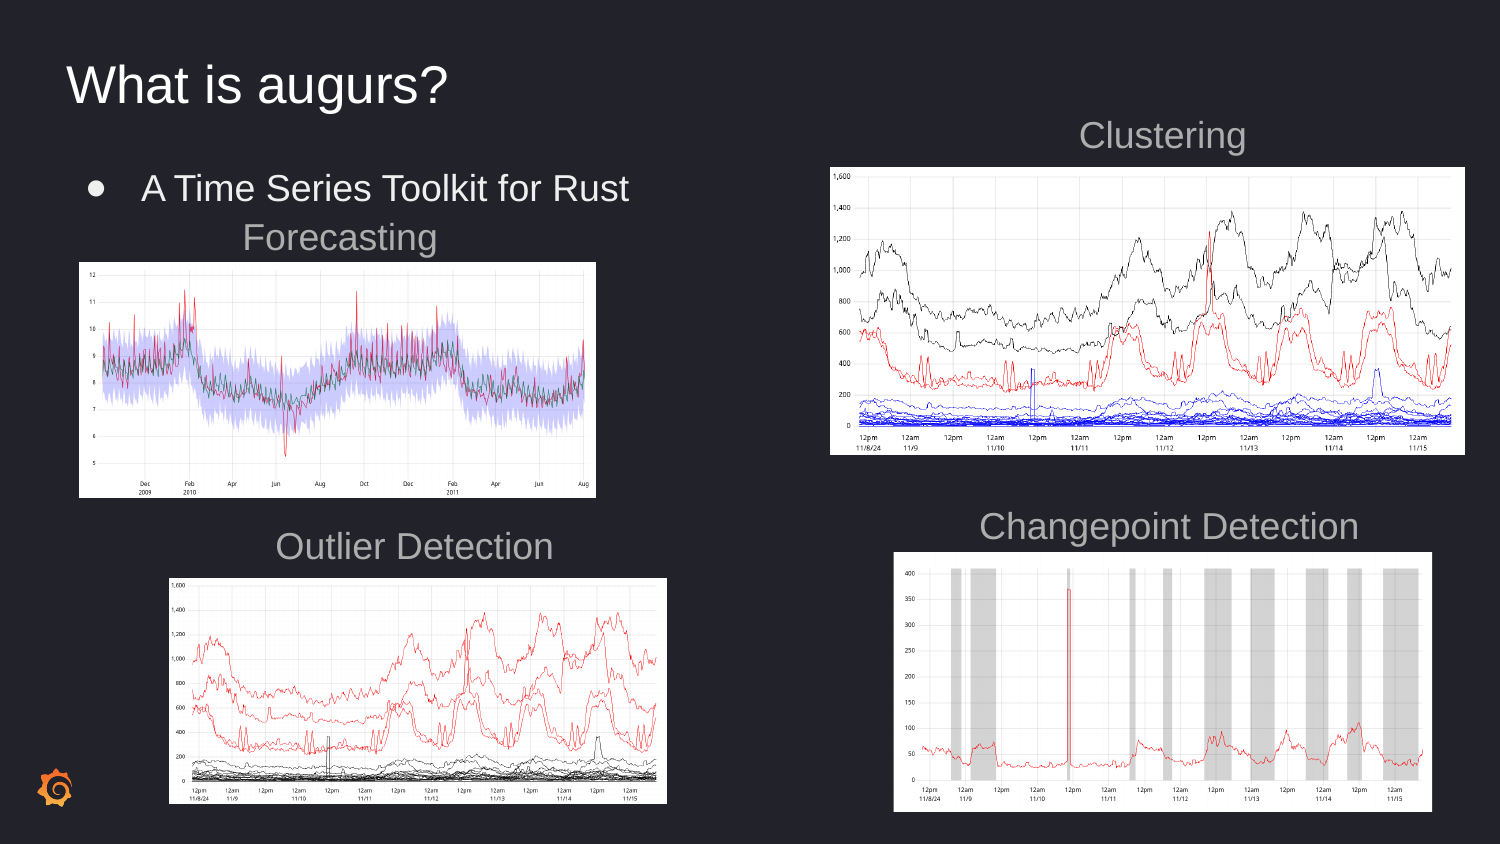

# What is augurs?
Clustering
A Time Series Toolkit for Rust
Forecasting
Changepoint Detection
Outlier Detection